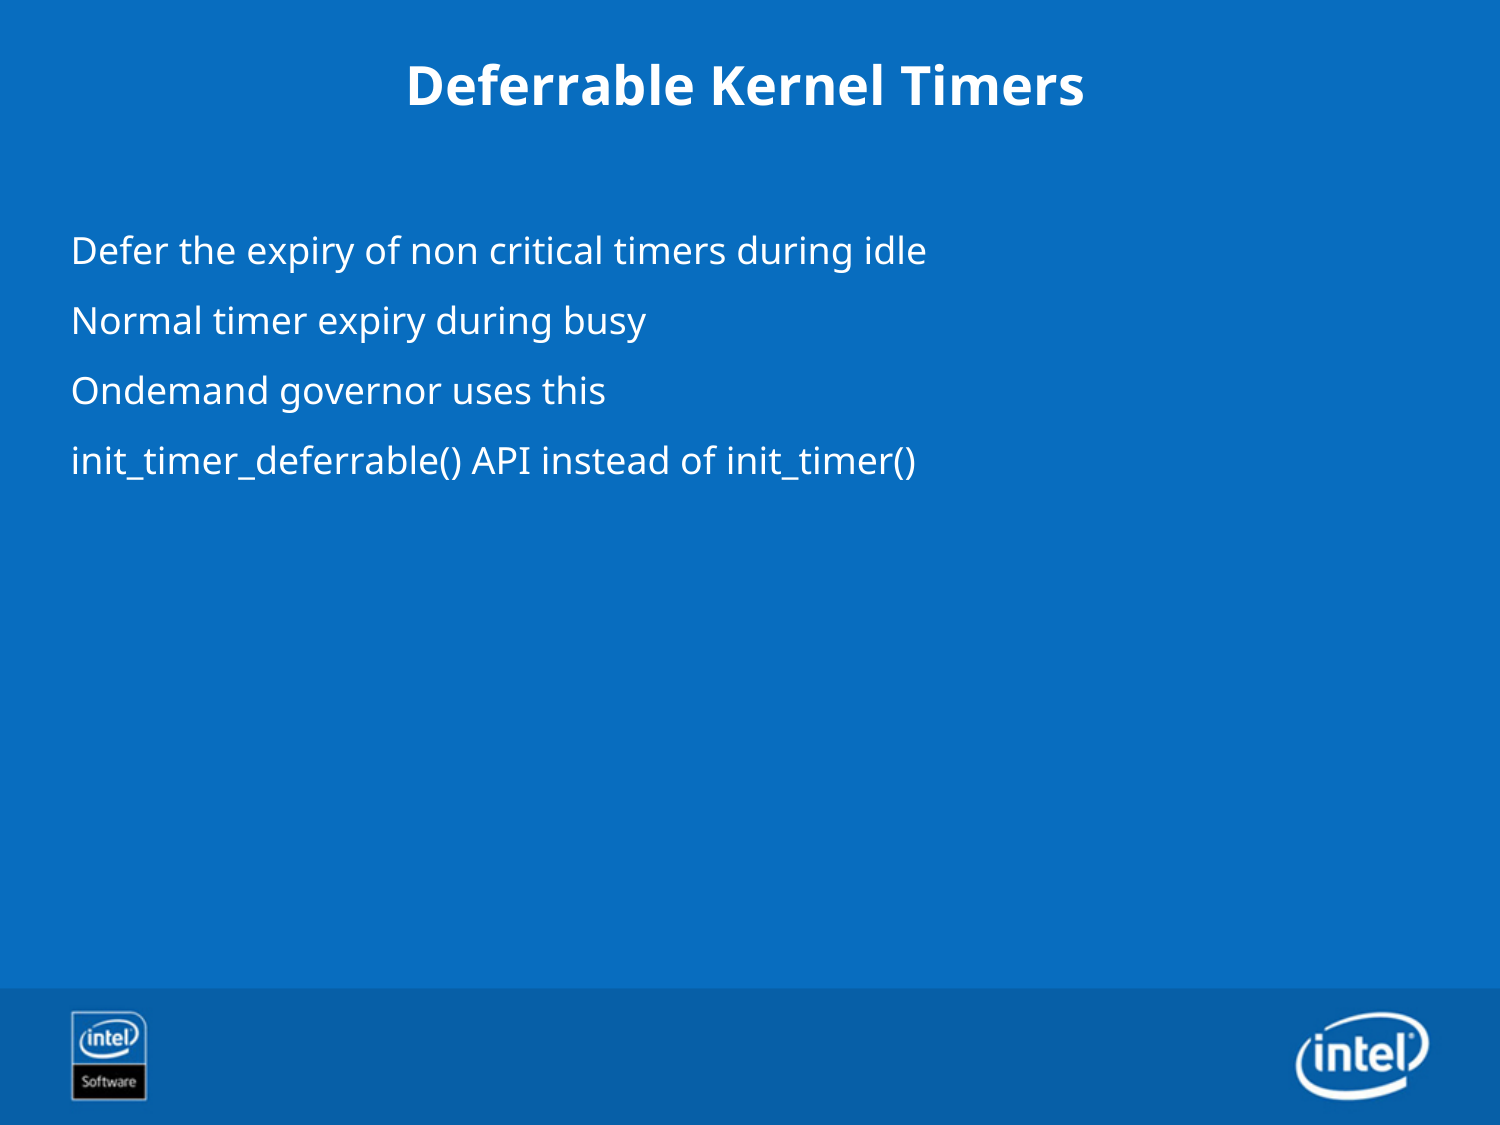

# Deferrable Kernel Timers
Defer the expiry of non critical timers during idle
Normal timer expiry during busy
Ondemand governor uses this
init_timer_deferrable() API instead of init_timer()